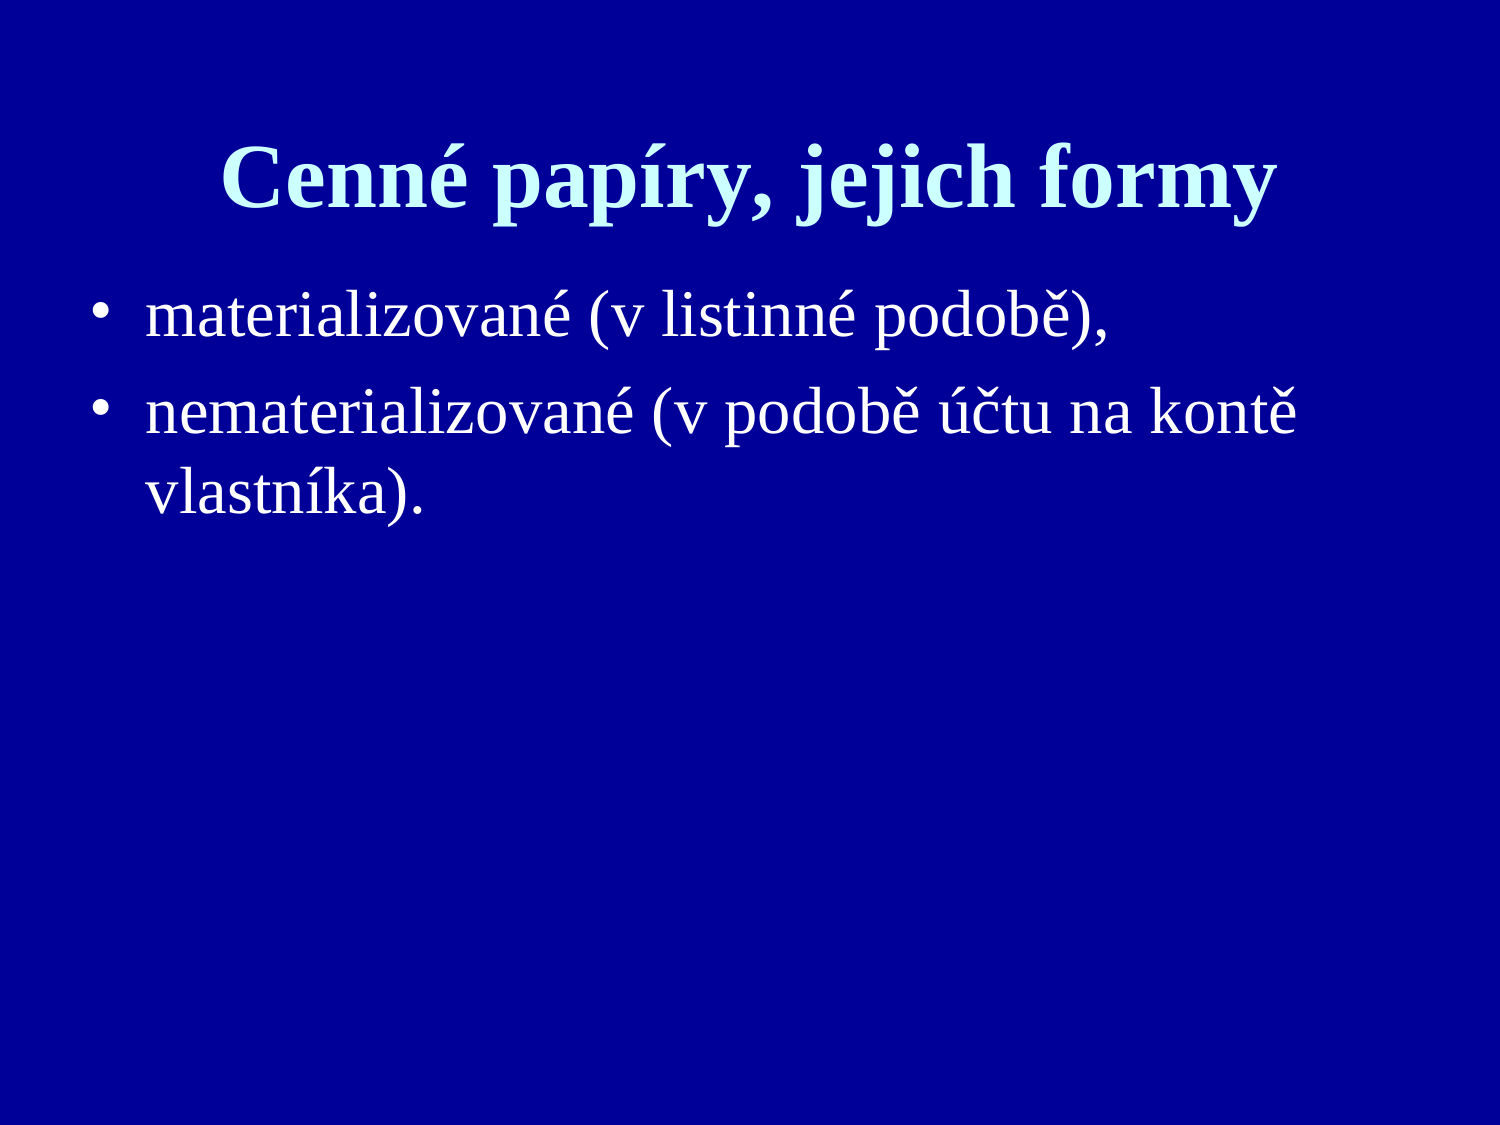

# Cenné papíry, jejich formy
materializované (v listinné podobě),
nematerializované (v podobě účtu na kontě vlastníka).